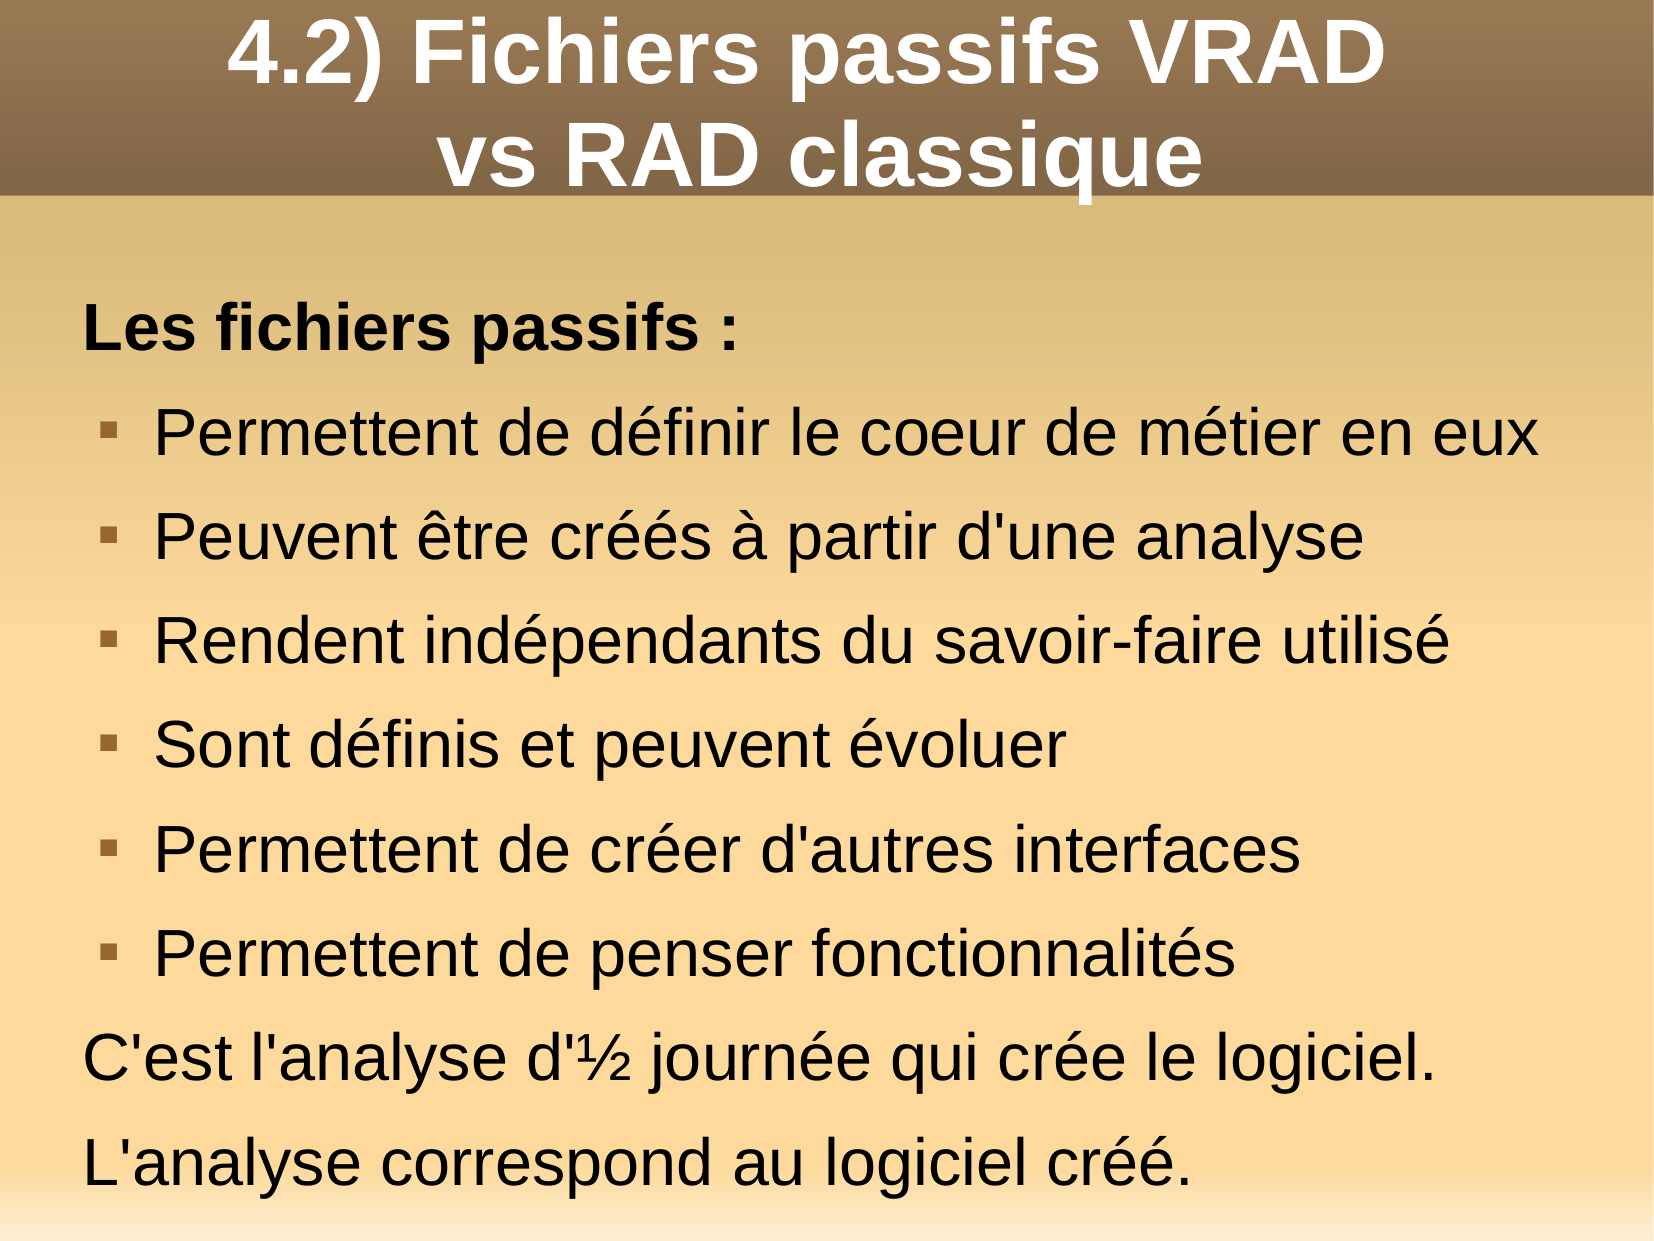

# 4.2) Fichiers passifs VRAD vs RAD classique
Les fichiers passifs :
Permettent de définir le coeur de métier en eux
Peuvent être créés à partir d'une analyse
Rendent indépendants du savoir-faire utilisé
Sont définis et peuvent évoluer
Permettent de créer d'autres interfaces
Permettent de penser fonctionnalités
C'est l'analyse d'½ journée qui crée le logiciel.
L'analyse correspond au logiciel créé.